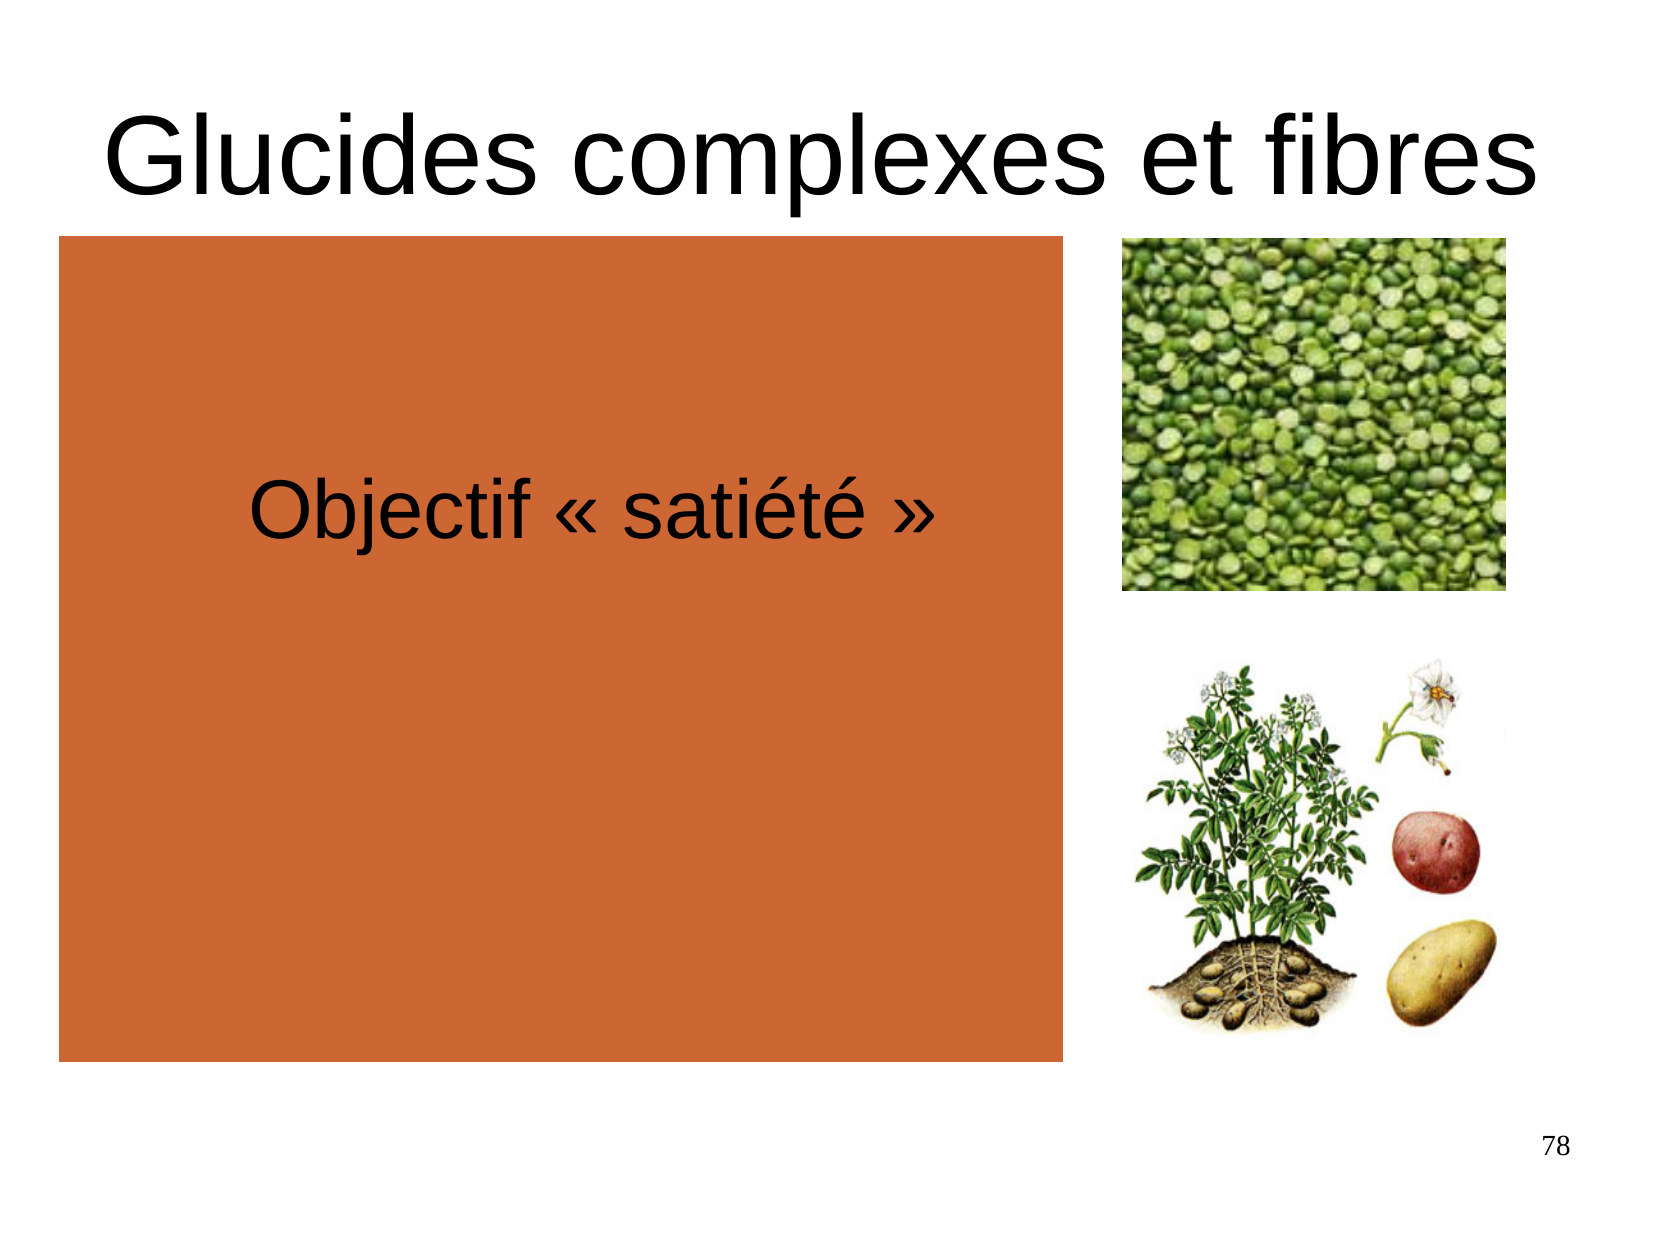

# Glucides complexes et fibres
 Objectif « satiété »
78